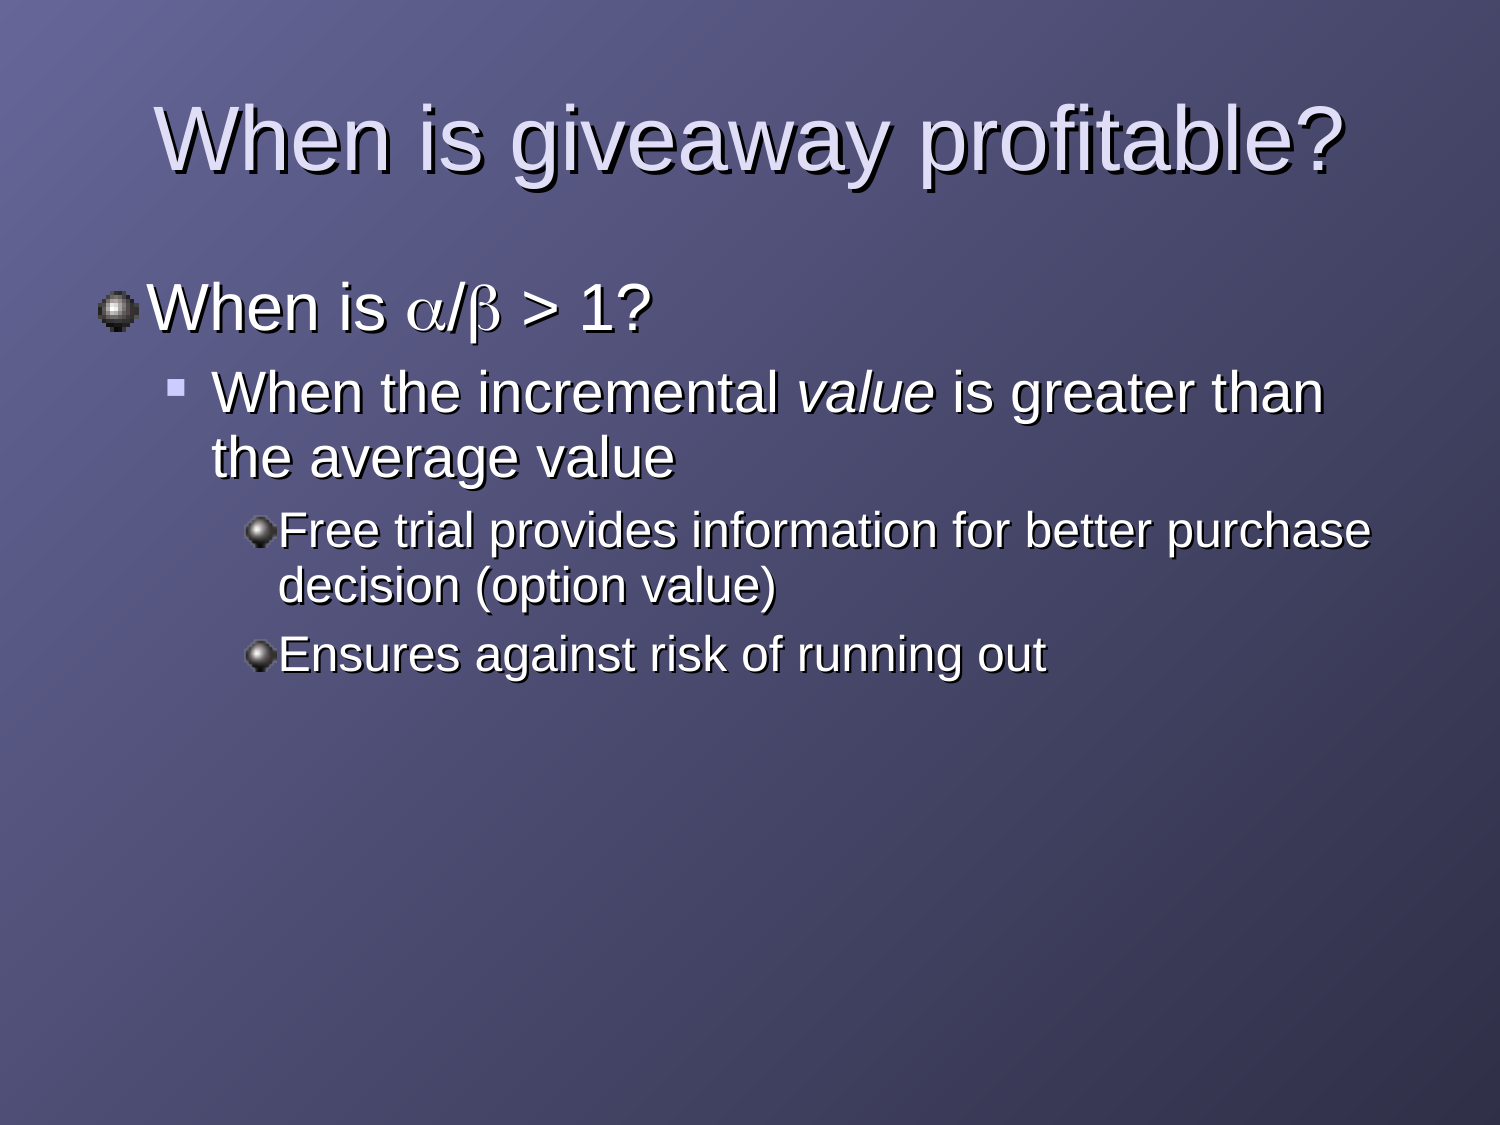

# When is giveaway profitable?
When is / > 1?
When the incremental value is greater than the average value
Free trial provides information for better purchase decision (option value)
Ensures against risk of running out